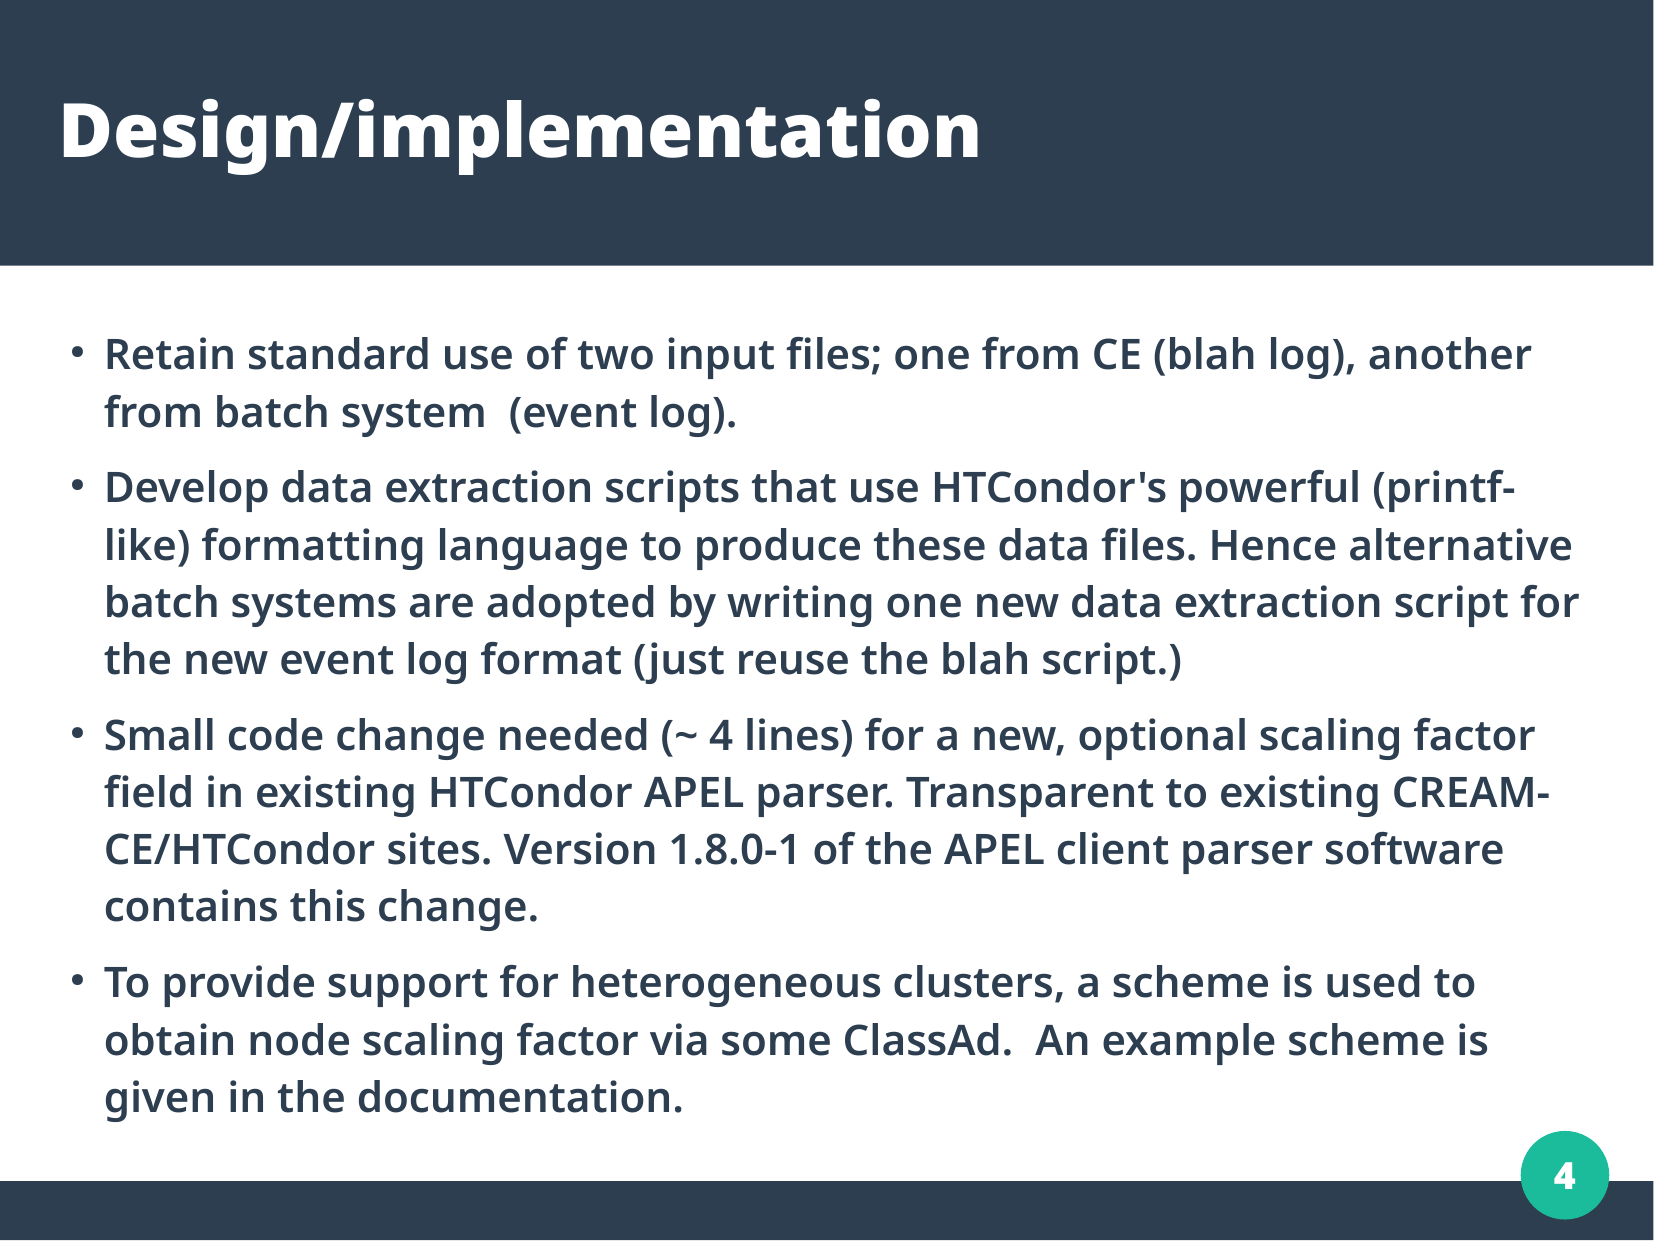

# Design/implementation
Retain standard use of two input files; one from CE (blah log), another from batch system (event log).
Develop data extraction scripts that use HTCondor's powerful (printf-like) formatting language to produce these data files. Hence alternative batch systems are adopted by writing one new data extraction script for the new event log format (just reuse the blah script.)
Small code change needed (~ 4 lines) for a new, optional scaling factor field in existing HTCondor APEL parser. Transparent to existing CREAM-CE/HTCondor sites. Version 1.8.0-1 of the APEL client parser software contains this change.
To provide support for heterogeneous clusters, a scheme is used to obtain node scaling factor via some ClassAd. An example scheme is given in the documentation.
4